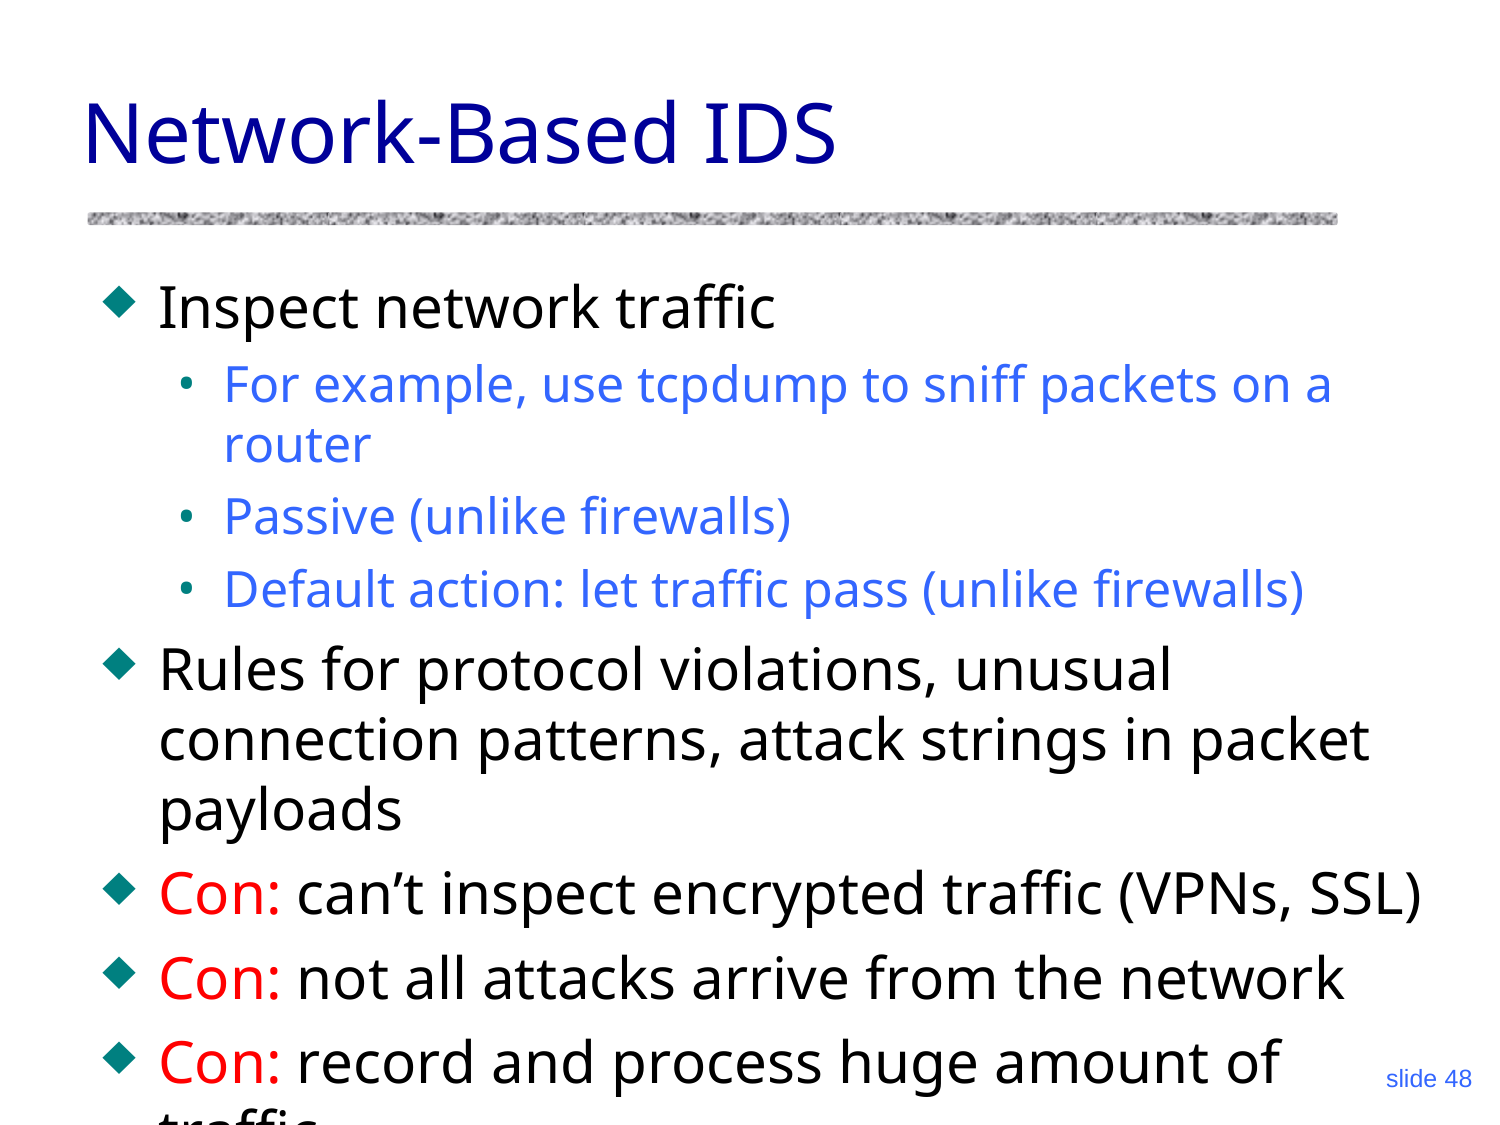

Network-Based IDS
Inspect network traffic
For example, use tcpdump to sniff packets on a router
Passive (unlike firewalls)
Default action: let traffic pass (unlike firewalls)
Rules for protocol violations, unusual connection patterns, attack strings in packet payloads
Con: can’t inspect encrypted traffic (VPNs, SSL)
Con: not all attacks arrive from the network
Con: record and process huge amount of traffic
slide